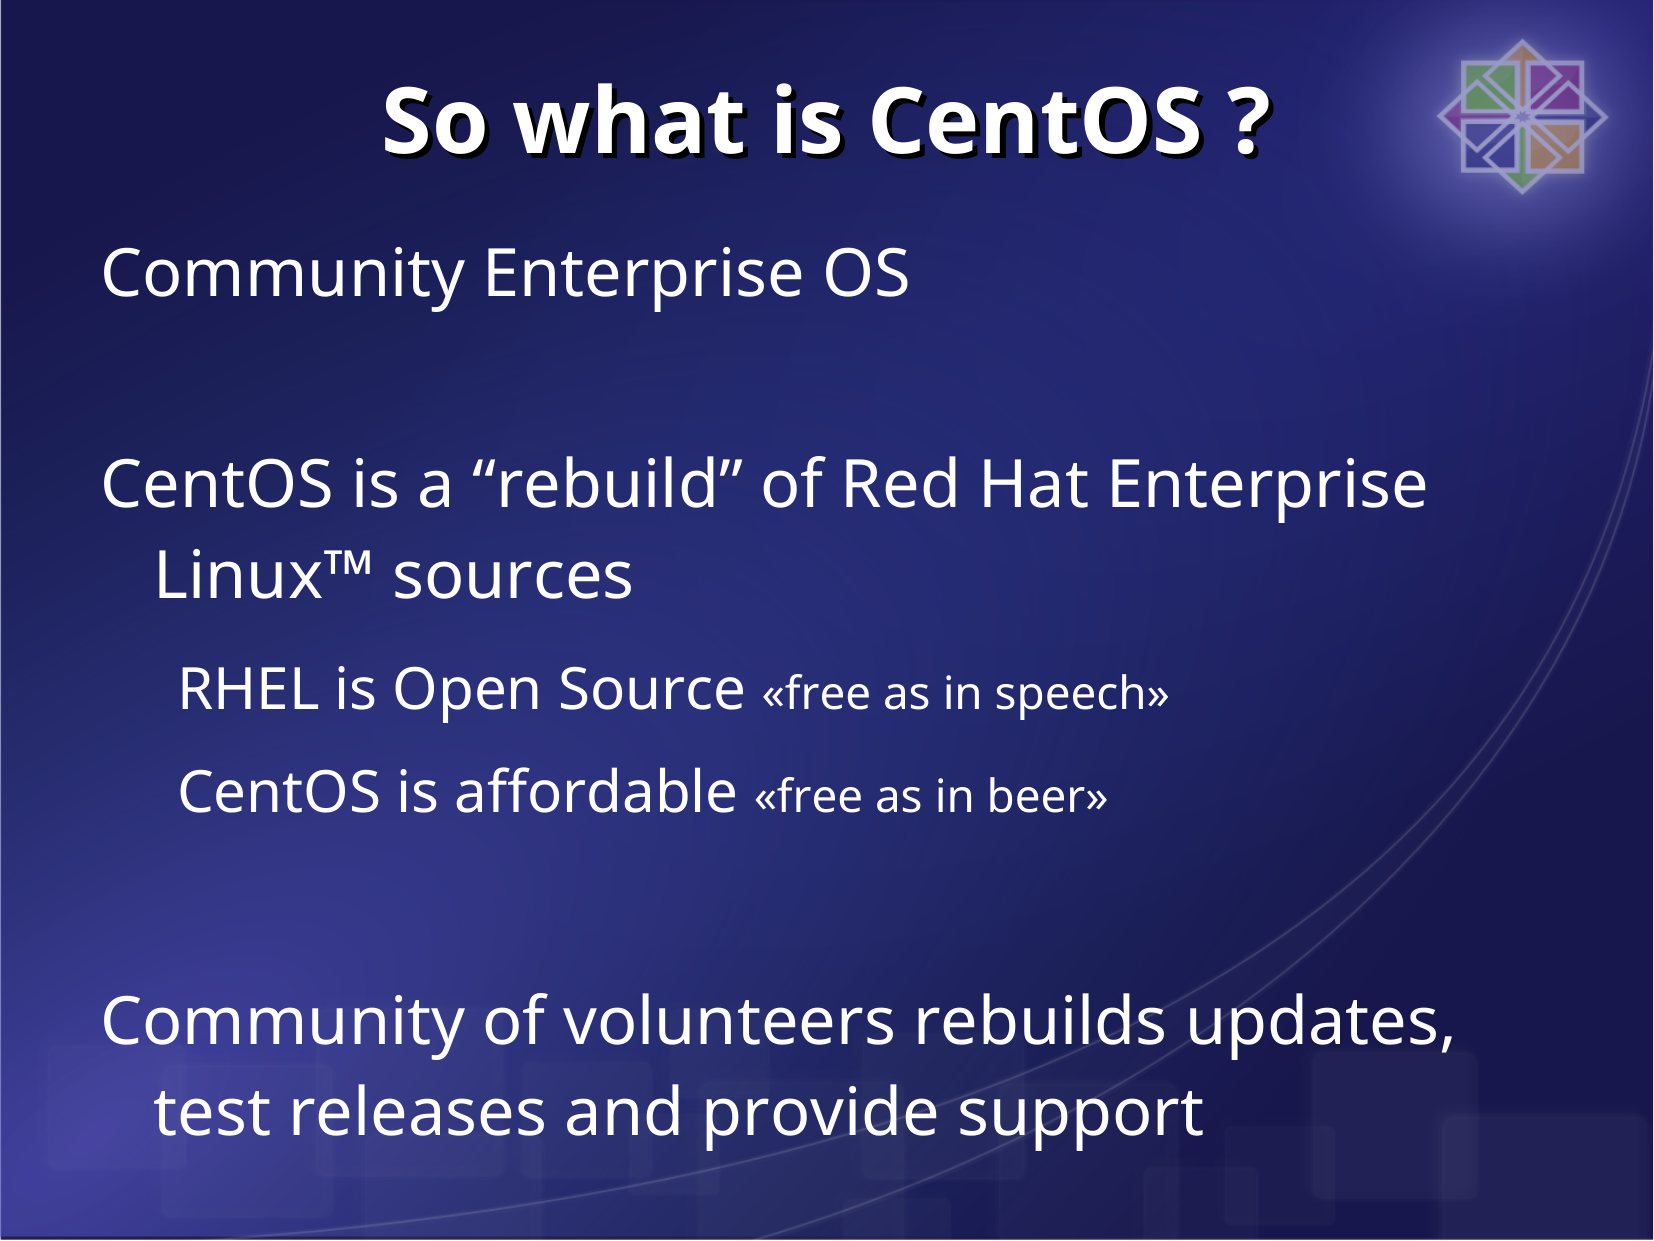

# So what is CentOS ?
Community Enterprise OS
CentOS is a “rebuild” of Red Hat Enterprise Linux™ sources
RHEL is Open Source «free as in speech»
CentOS is affordable «free as in beer»
Community of volunteers rebuilds updates, test releases and provide support